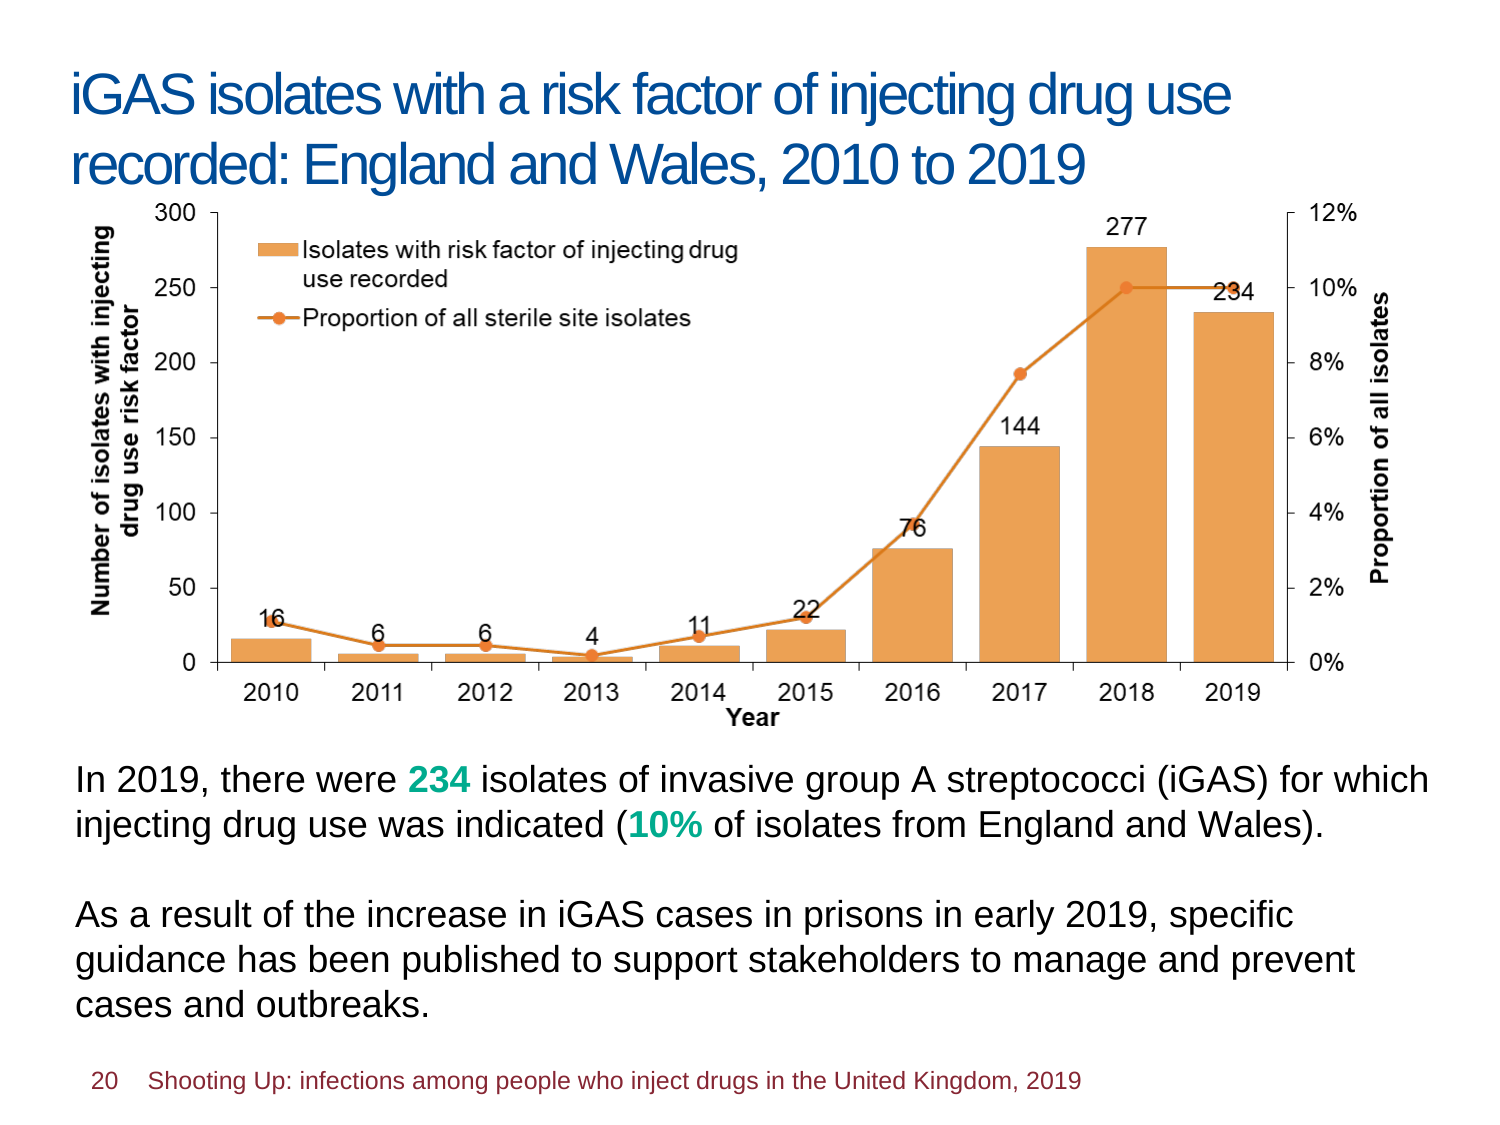

# iGAS isolates with a risk factor of injecting drug use recorded: England and Wales, 2010 to 2019
In 2019, there were 234 isolates of invasive group A streptococci (iGAS) for which injecting drug use was indicated (10% of isolates from England and Wales).
As a result of the increase in iGAS cases in prisons in early 2019, specific guidance has been published to support stakeholders to manage and prevent cases and outbreaks.
 18
Shooting Up: infections among people who inject drugs in the United Kingdom, 2019